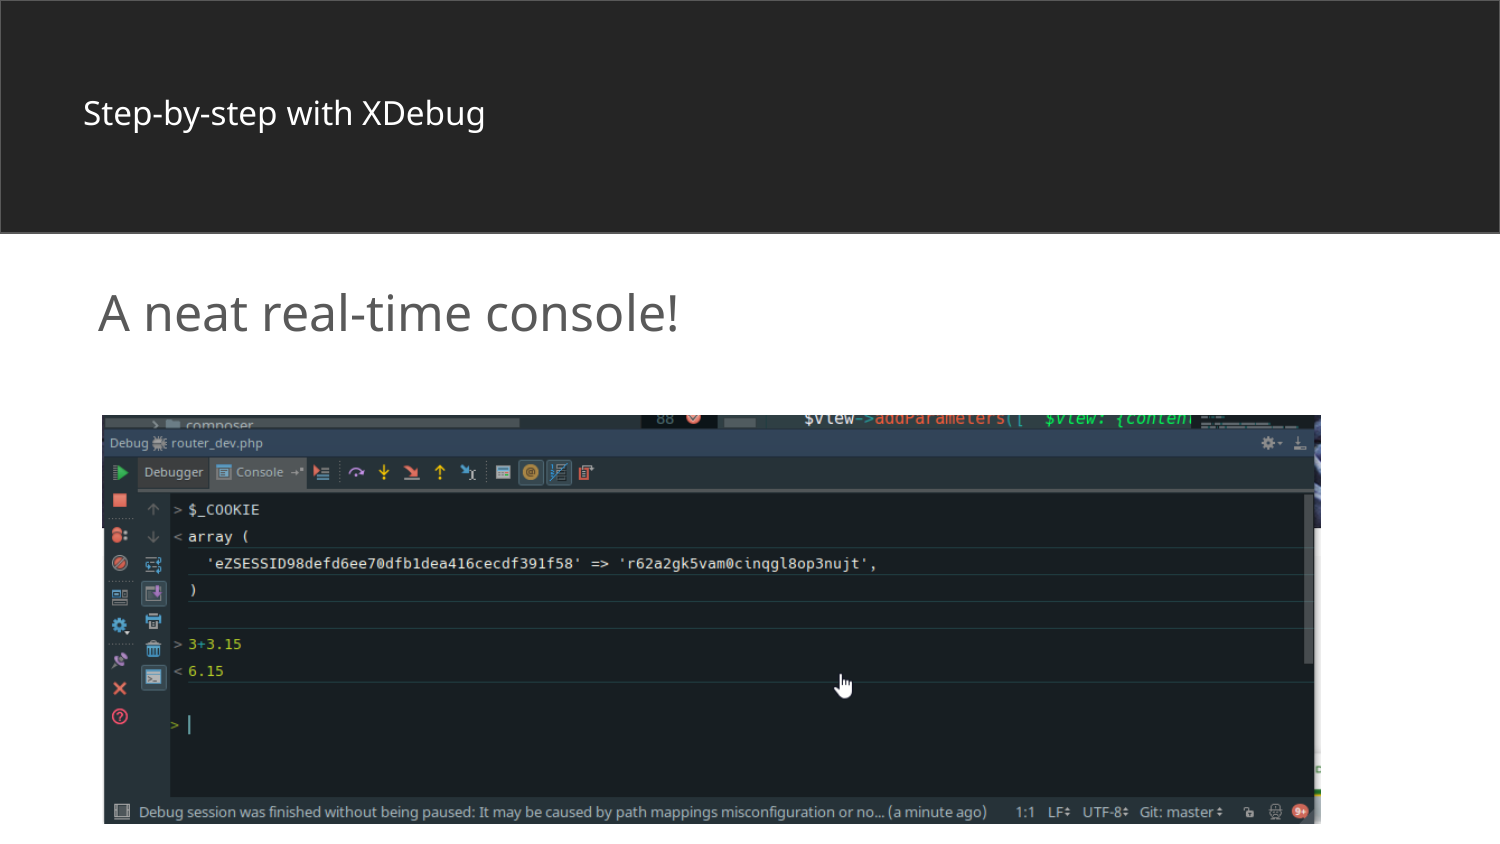

# Step-by-step with XDebug
A neat real-time console!